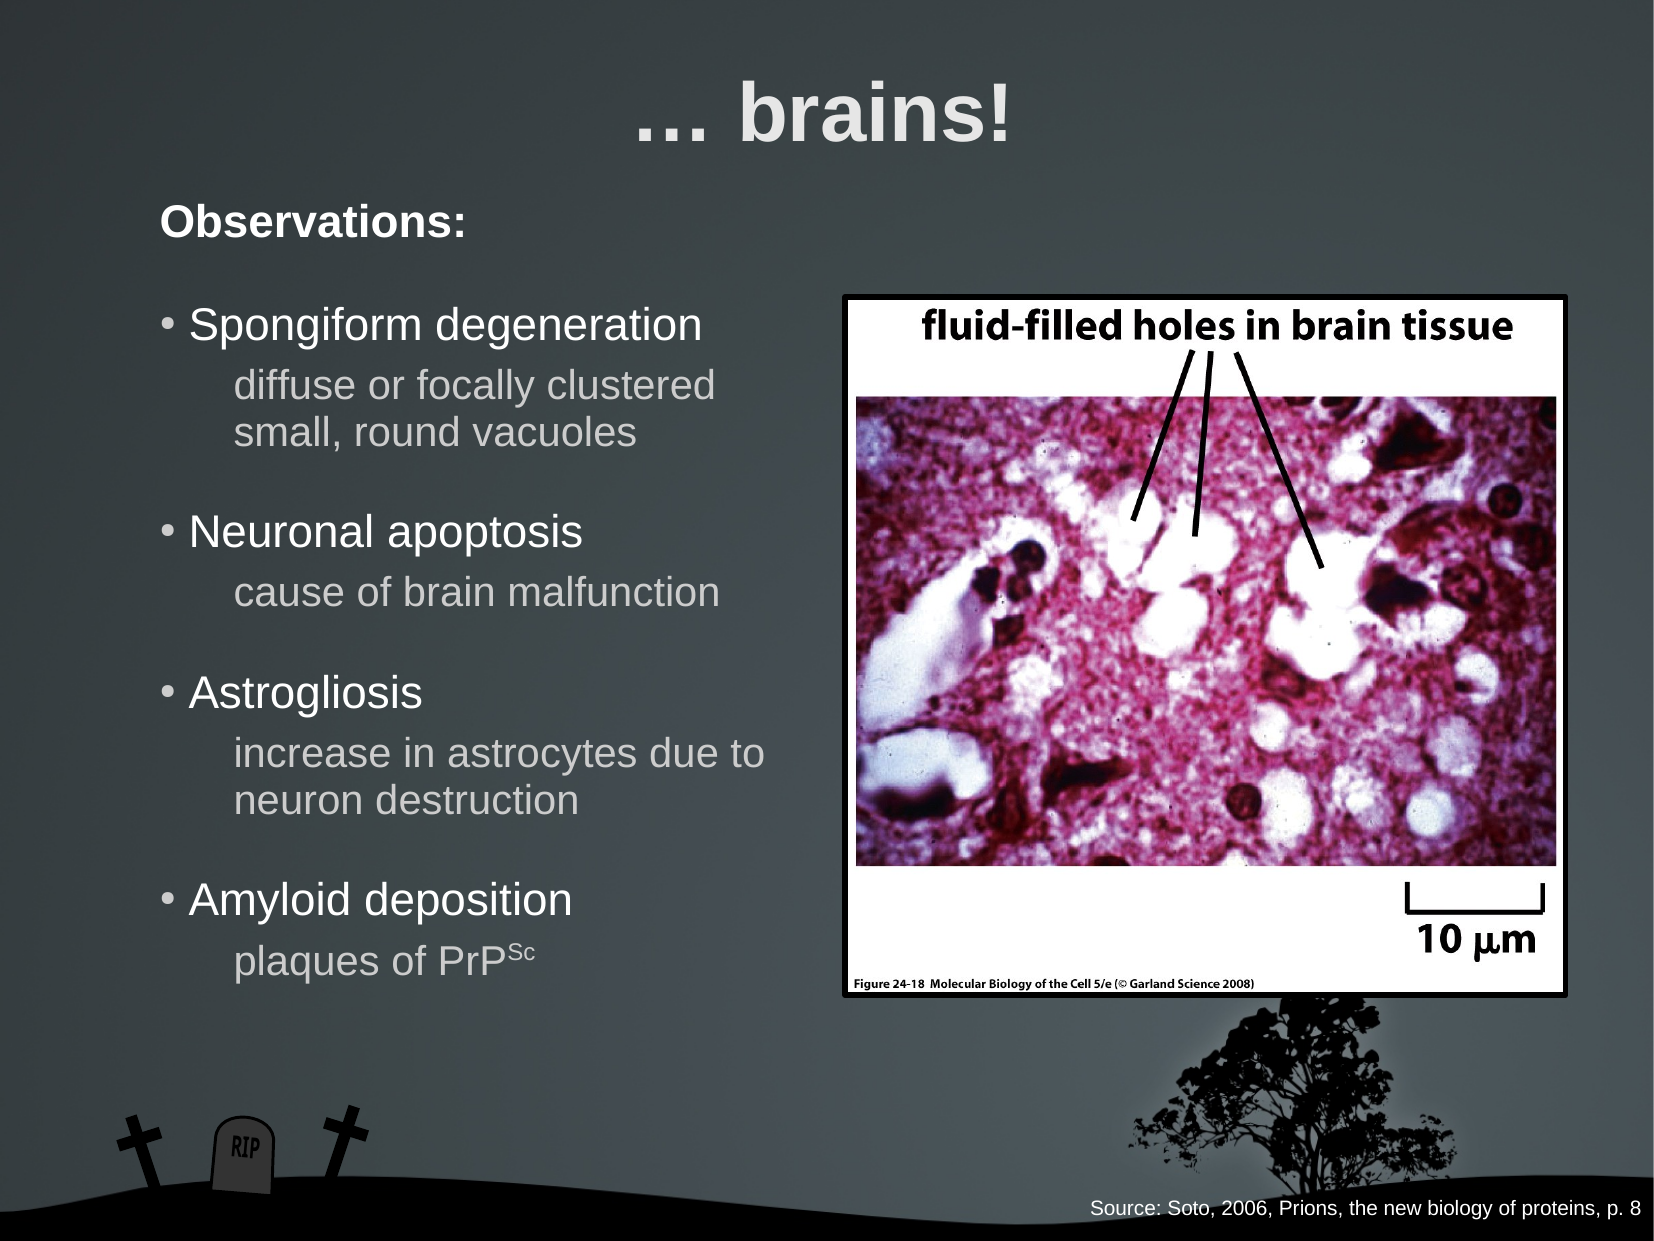

# … brains!
Observations:
 Spongiform degeneration
	diffuse or focally clustered
	small, round vacuoles
 Neuronal apoptosis
	cause of brain malfunction
 Astrogliosis
	increase in astrocytes due to
	neuron destruction
 Amyloid deposition
	plaques of PrPSc
RIP
Source: Soto, 2006, Prions, the new biology of proteins, p. 8